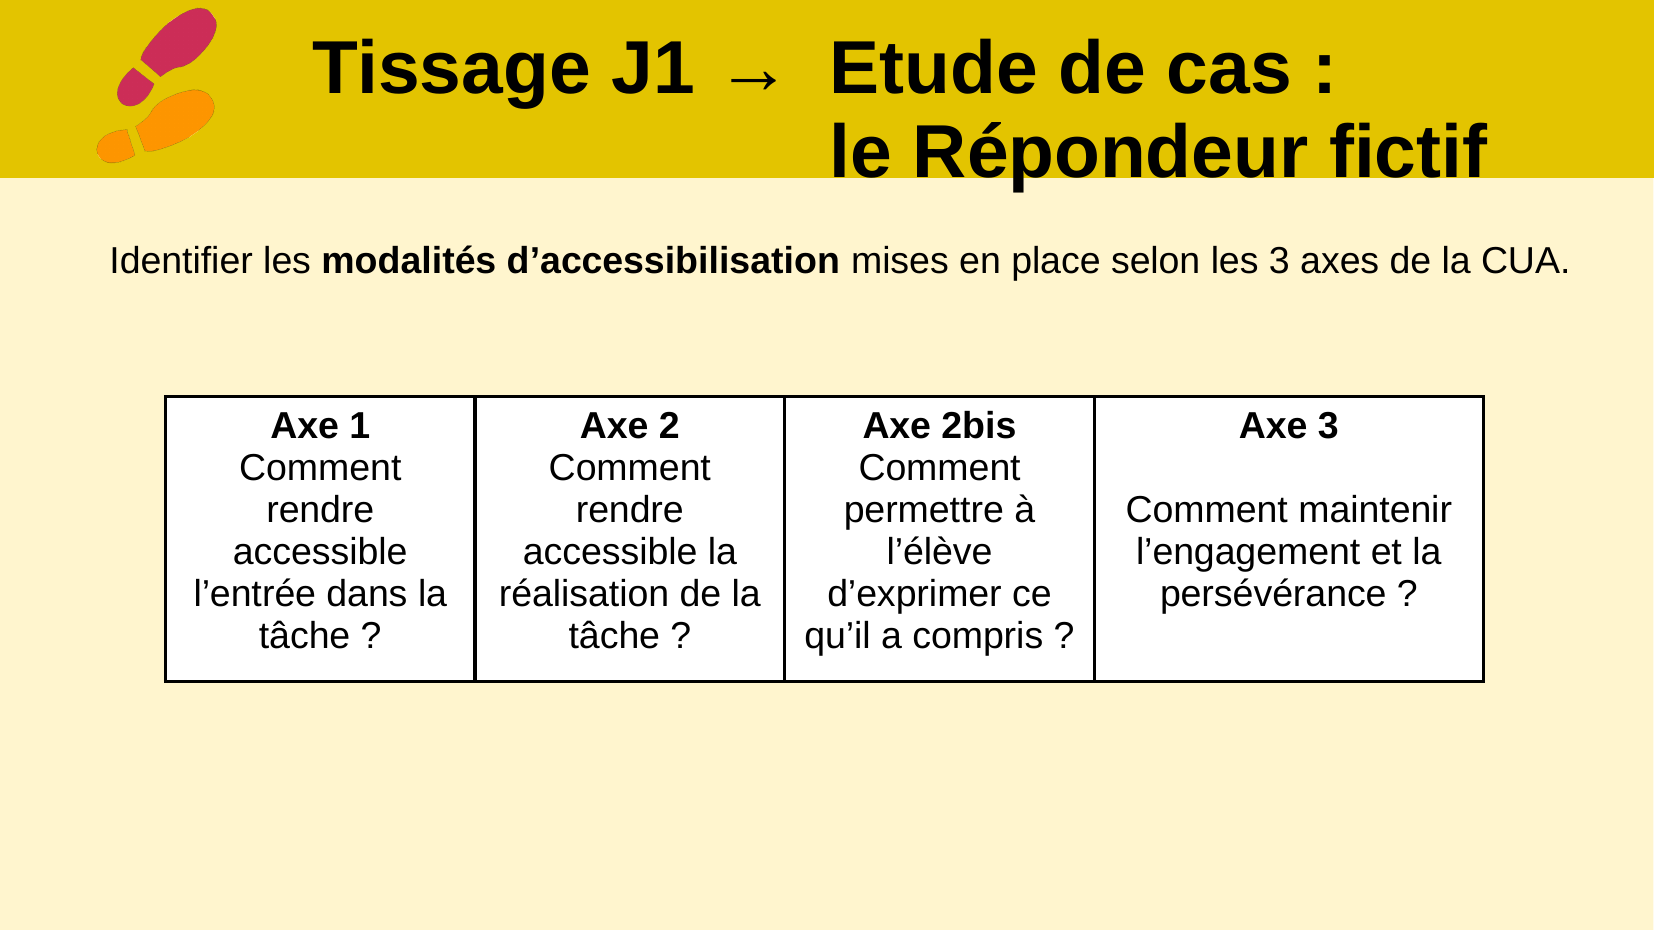

Tissage J1 → 	Etude de cas :
								le Répondeur fictif
Identifier les modalités d’accessibilisation mises en place selon les 3 axes de la CUA.
| Axe 1 Comment rendre accessible l’entrée dans la tâche ? | Axe 2 Comment rendre accessible la réalisation de la tâche ? | Axe 2bis Comment permettre à l’élève d’exprimer ce qu’il a compris ? | Axe 3 Comment maintenir l’engagement et la persévérance ? |
| --- | --- | --- | --- |